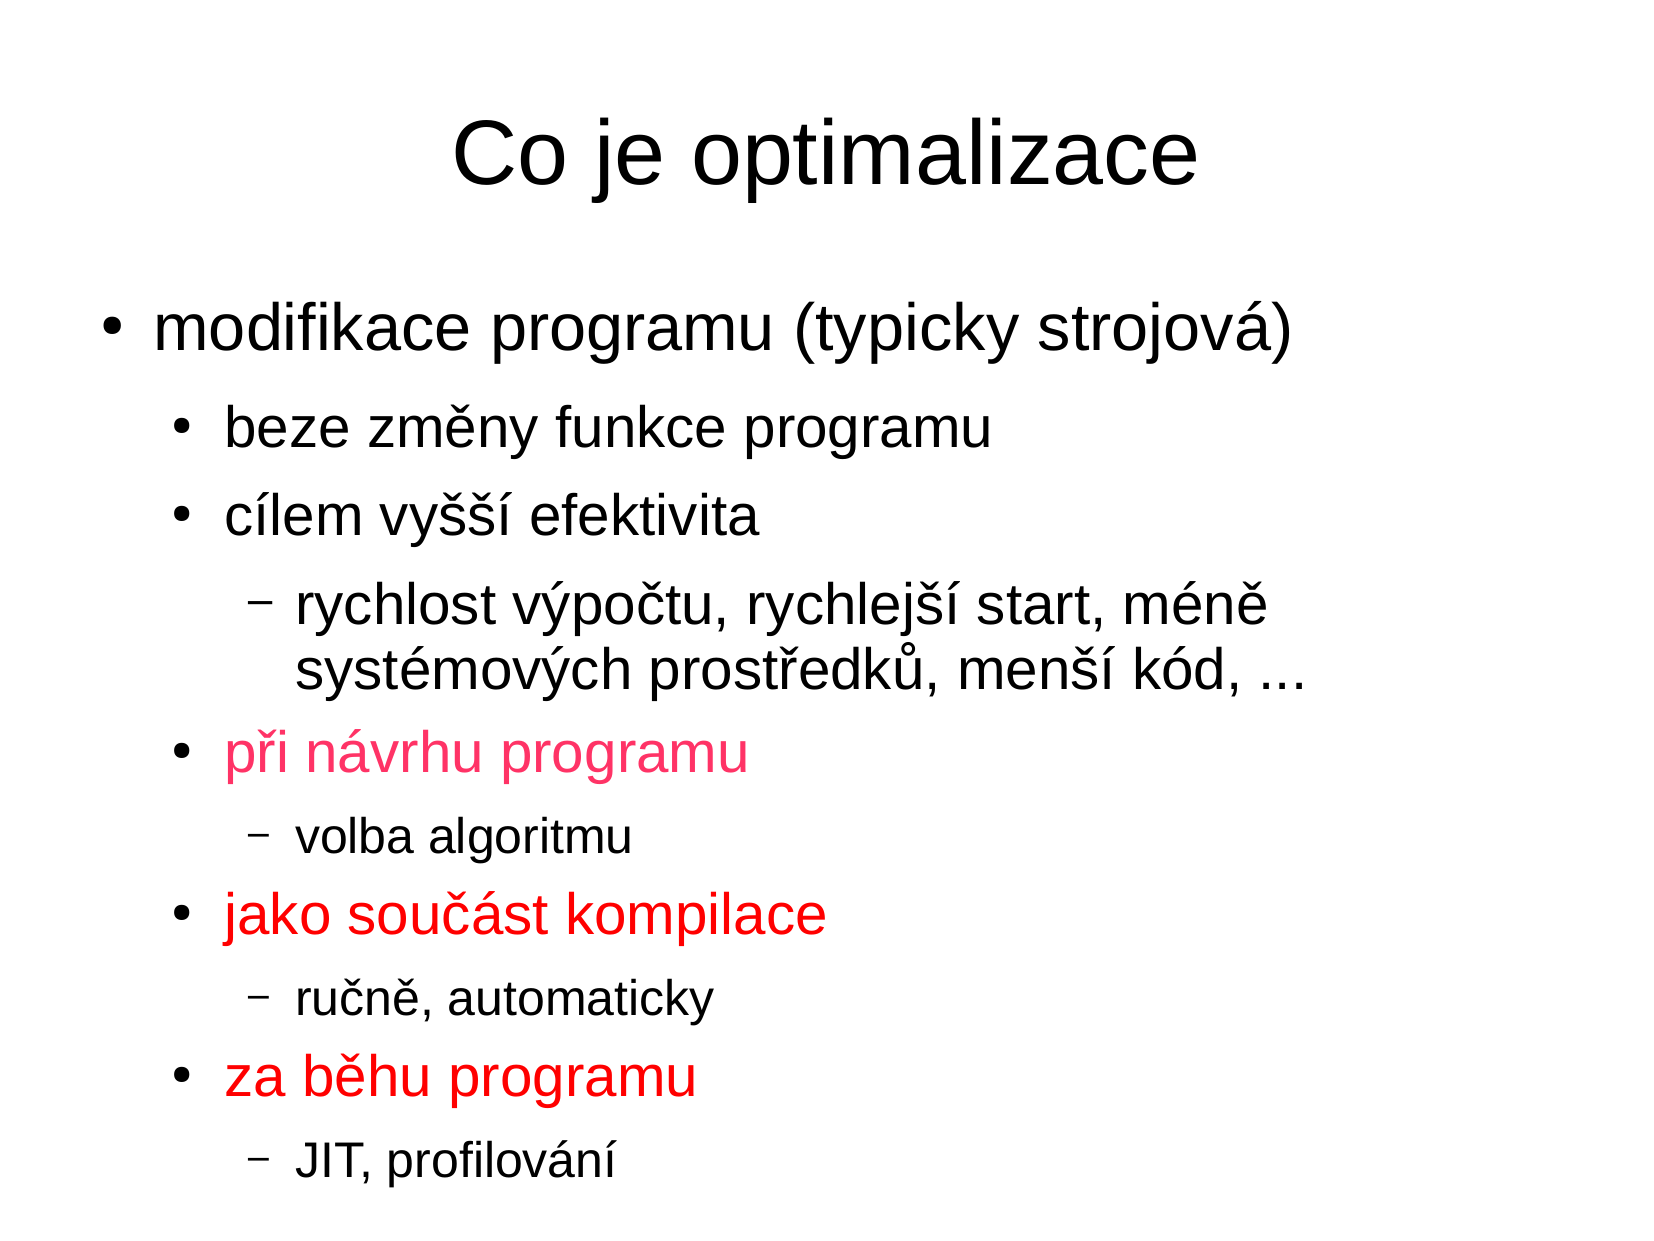

# Co je optimalizace
modifikace programu (typicky strojová)
beze změny funkce programu
cílem vyšší efektivita
rychlost výpočtu, rychlejší start, méně systémových prostředků, menší kód, ...
při návrhu programu
volba algoritmu
jako součást kompilace
ručně, automaticky
za běhu programu
JIT, profilování